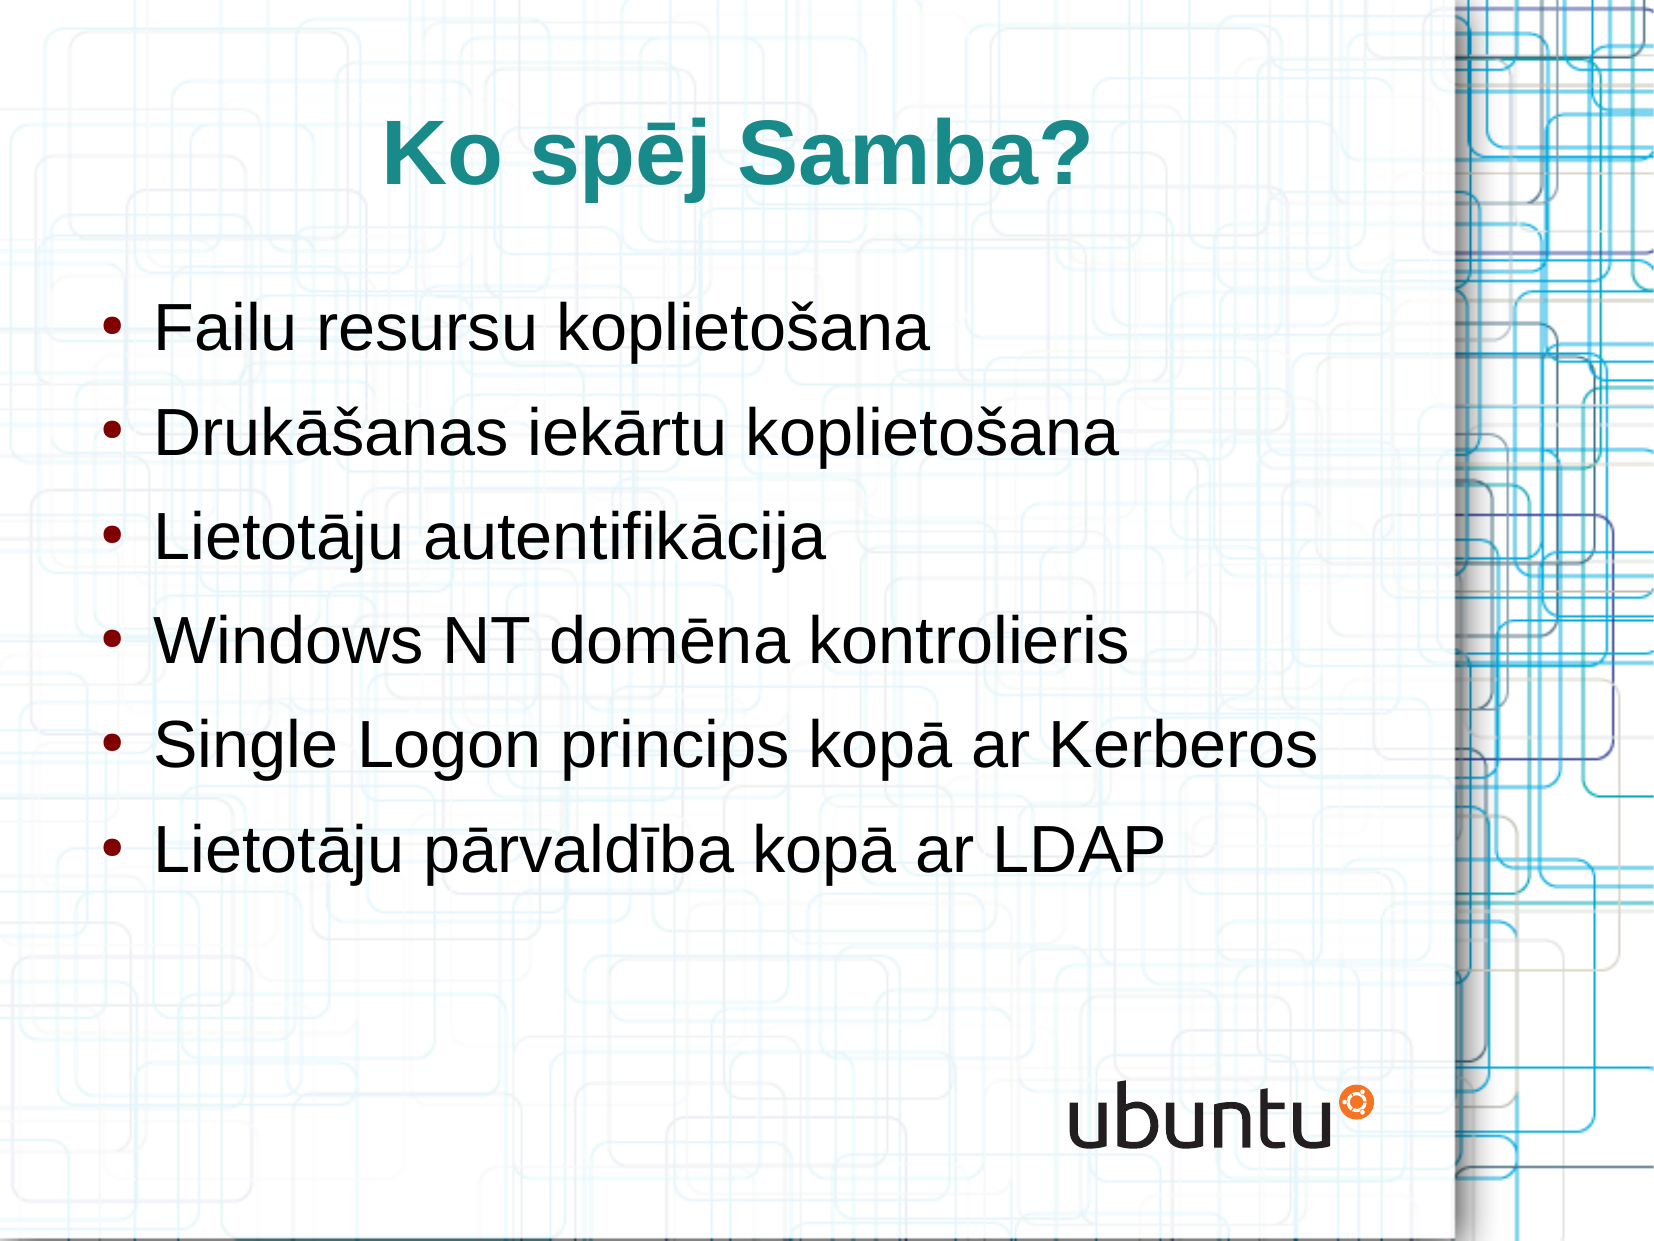

# Ko spēj Samba?
Failu resursu koplietošana
Drukāšanas iekārtu koplietošana
Lietotāju autentifikācija
Windows NT domēna kontrolieris
Single Logon princips kopā ar Kerberos
Lietotāju pārvaldība kopā ar LDAP